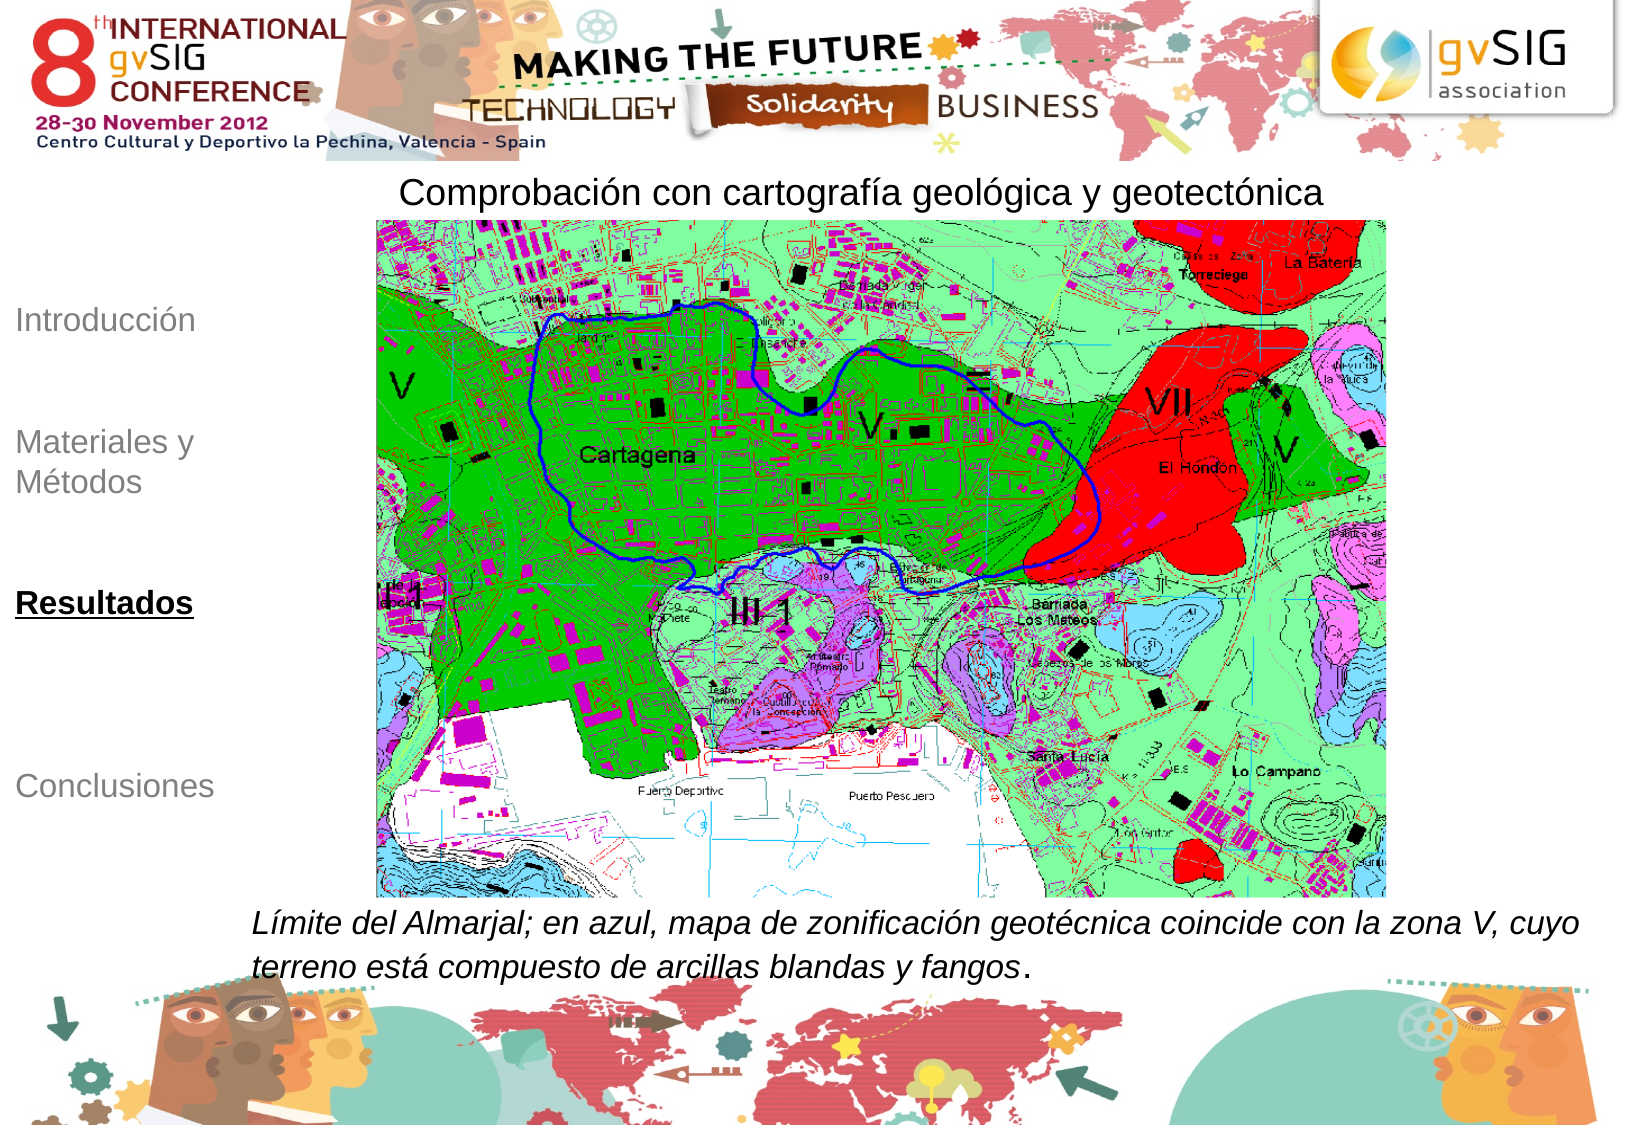

Comprobación con cartografía geológica y geotectónica
Introducción
Materiales y Métodos
Resultados
Conclusiones
Límite del Almarjal; en azul, mapa de zonificación geotécnica coincide con la zona V, cuyo terreno está compuesto de arcillas blandas y fangos.
Fig. 2. Georreferenciación del plano del siglo XIX
Fig. 3. Georreferenciación del plano del siglo XVIII
Fig. 2. Georreferenciación del plano del siglo XIX
Fig. 3. Georreferenciación del plano del siglo XVIII
Fig. 5. Georreferenciación del plano del siglo III a. C.
Fig. 4. Georreferenciación del plano del siglo XVI
Fig. 5. Georreferenciación del plano del siglo III a. C.
Fig. 4. Georreferenciación del plano del siglo XVI